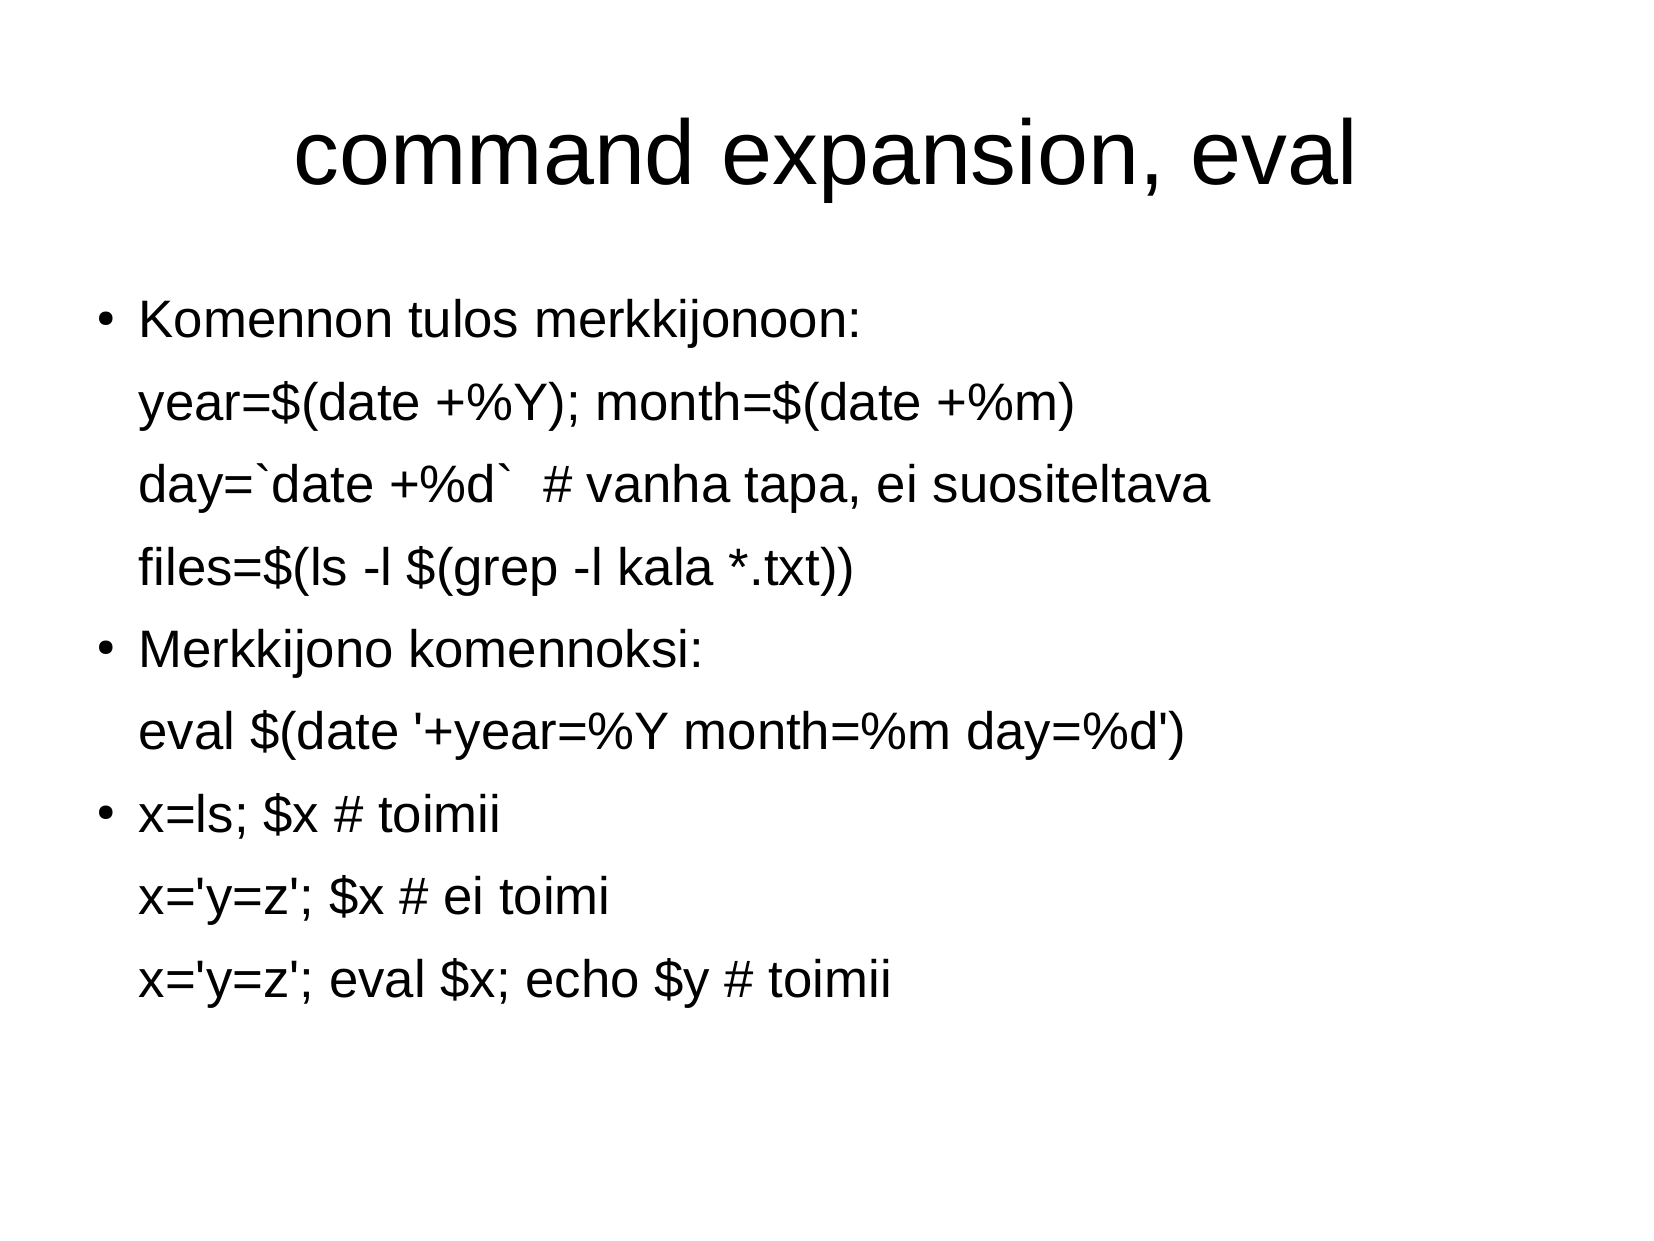

# command expansion, eval
Komennon tulos merkkijonoon:
year=$(date +%Y); month=$(date +%m)
day=`date +%d` # vanha tapa, ei suositeltava
files=$(ls -l $(grep -l kala *.txt))
Merkkijono komennoksi:
eval $(date '+year=%Y month=%m day=%d')
x=ls; $x # toimii
x='y=z'; $x # ei toimi
x='y=z'; eval $x; echo $y # toimii